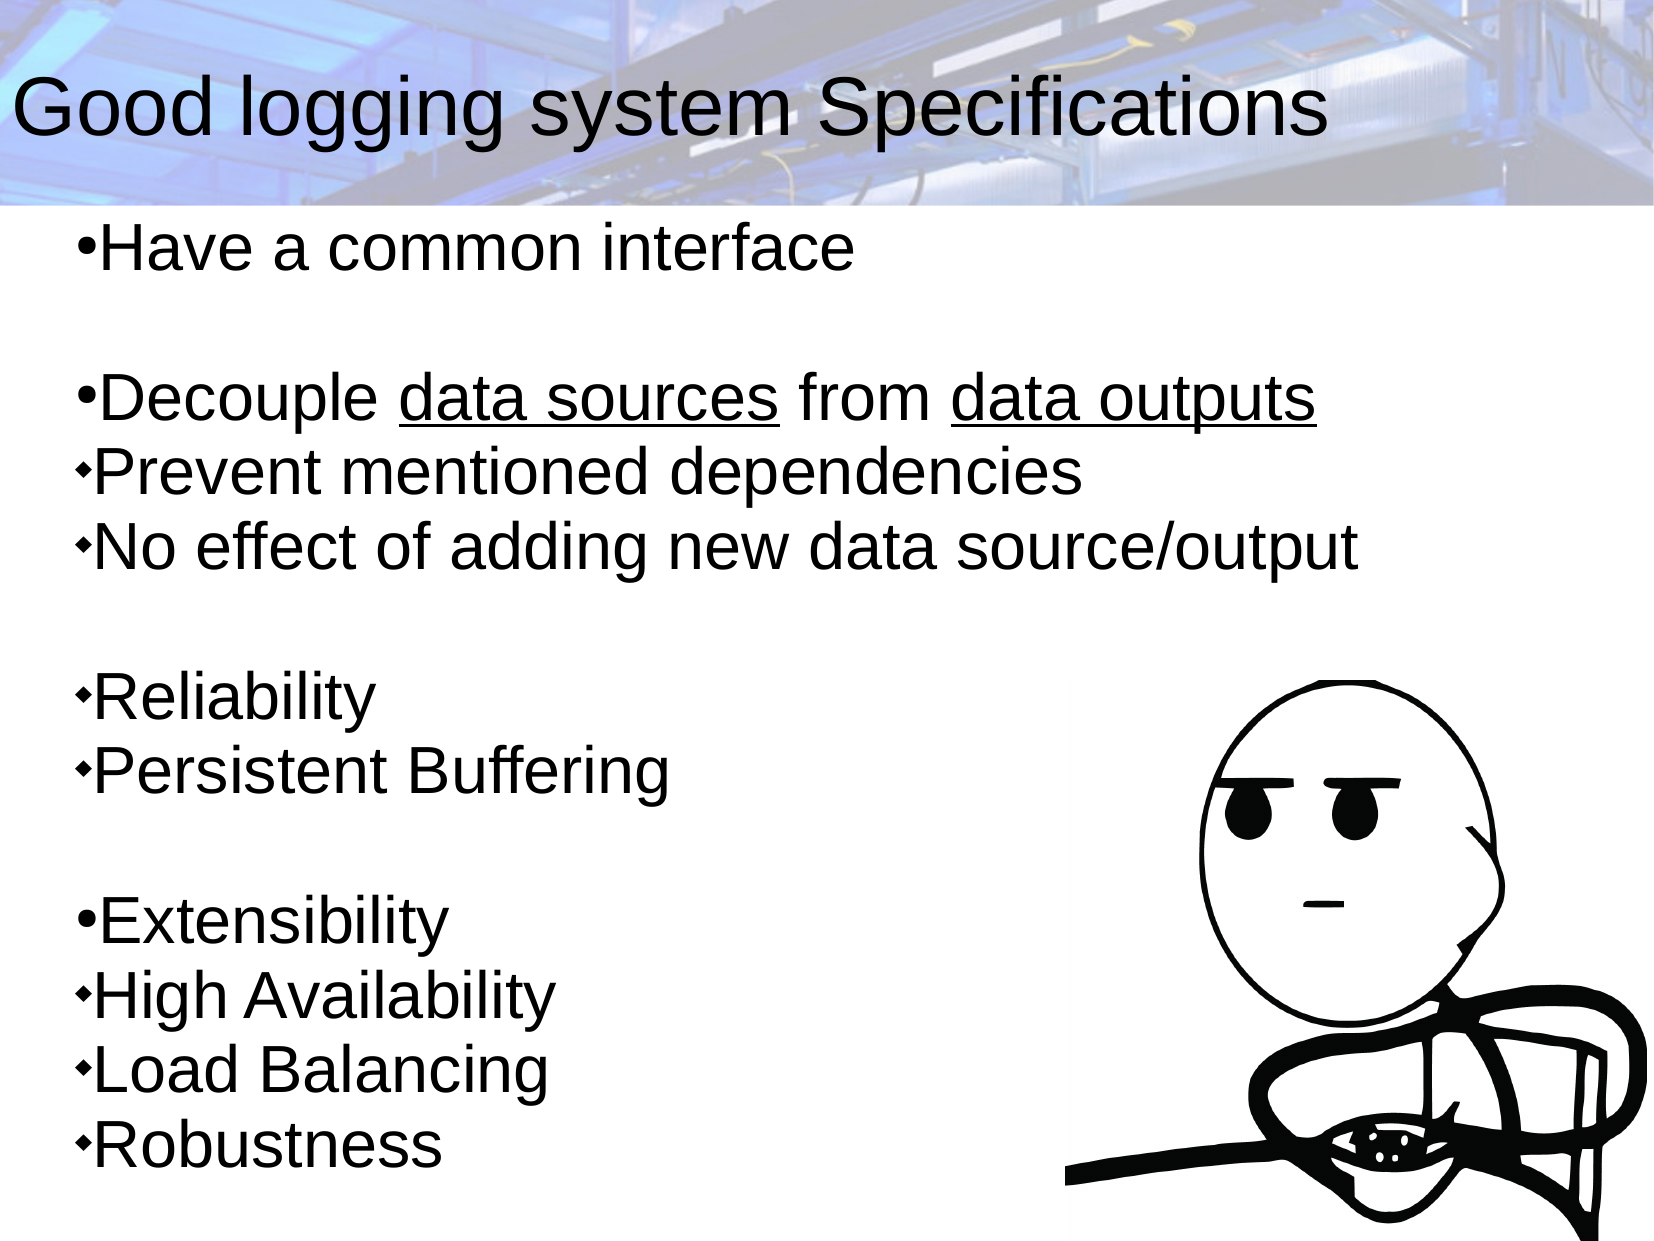

# Good logging system Specifications
Have a common interface
Decouple data sources from data outputs
Prevent mentioned dependencies
No effect of adding new data source/output
Reliability
Persistent Buffering
Extensibility
High Availability
Load Balancing
Robustness